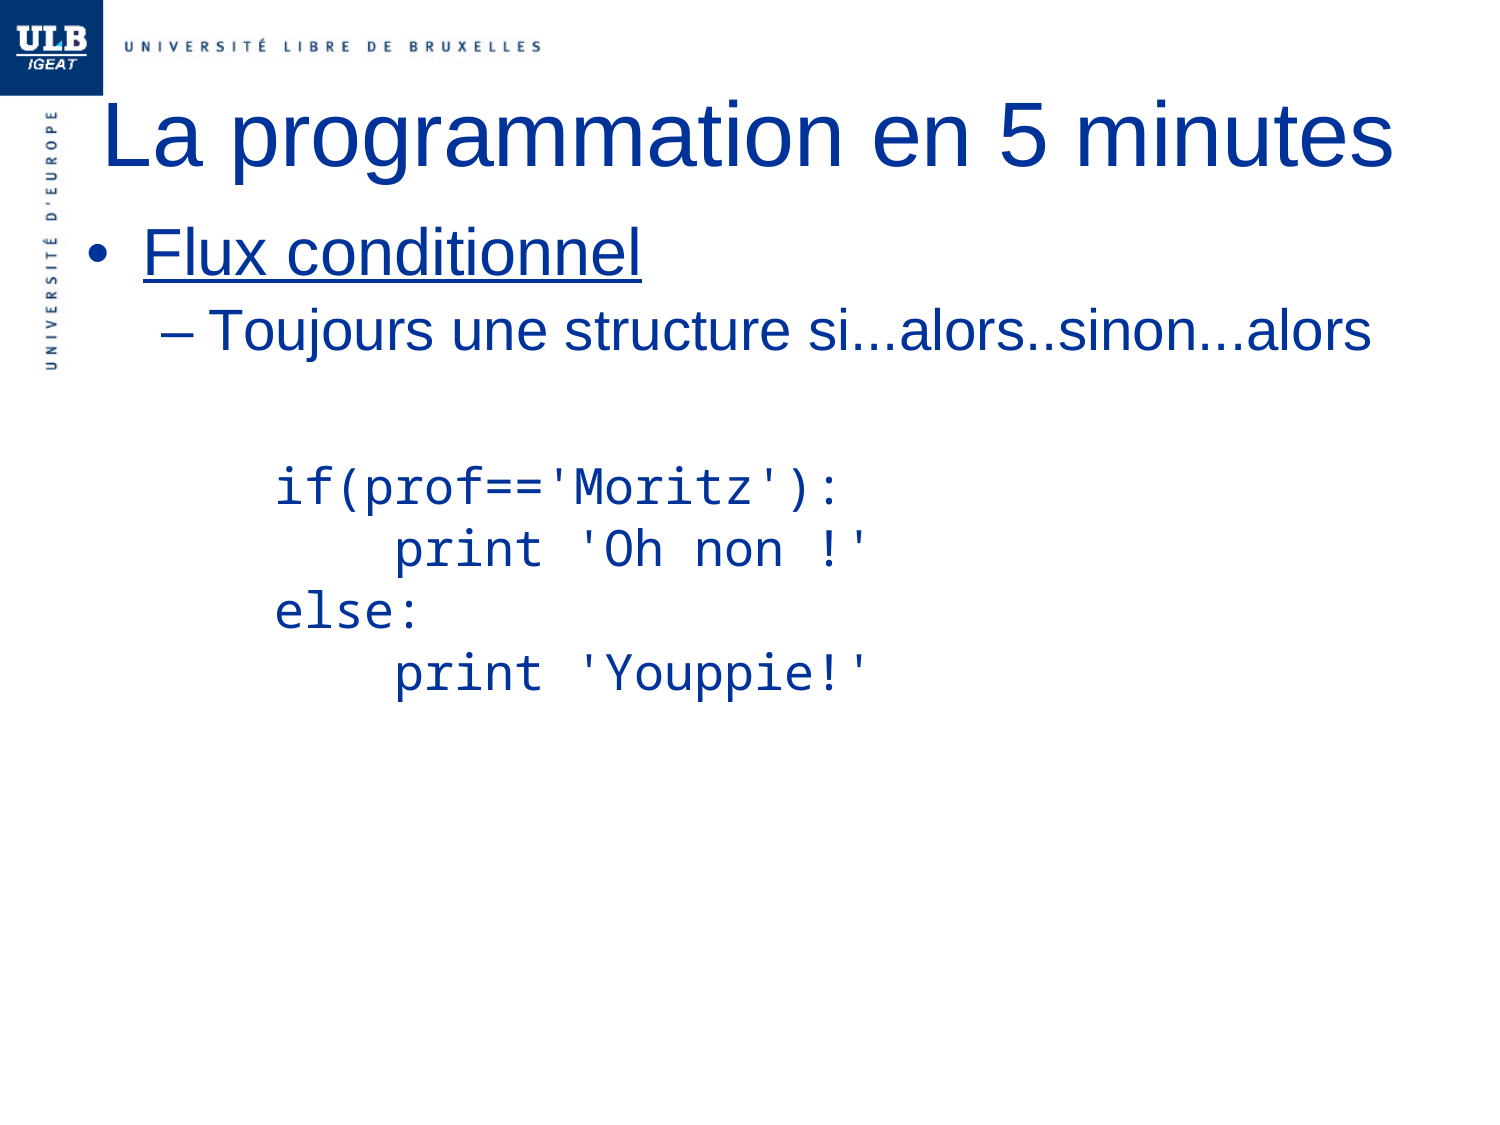

# La programmation en 5 minutes
Flux conditionnel
Toujours une structure si...alors..sinon...alors
if(prof=='Moritz'):
 print 'Oh non !'
else:
 print 'Youppie!'